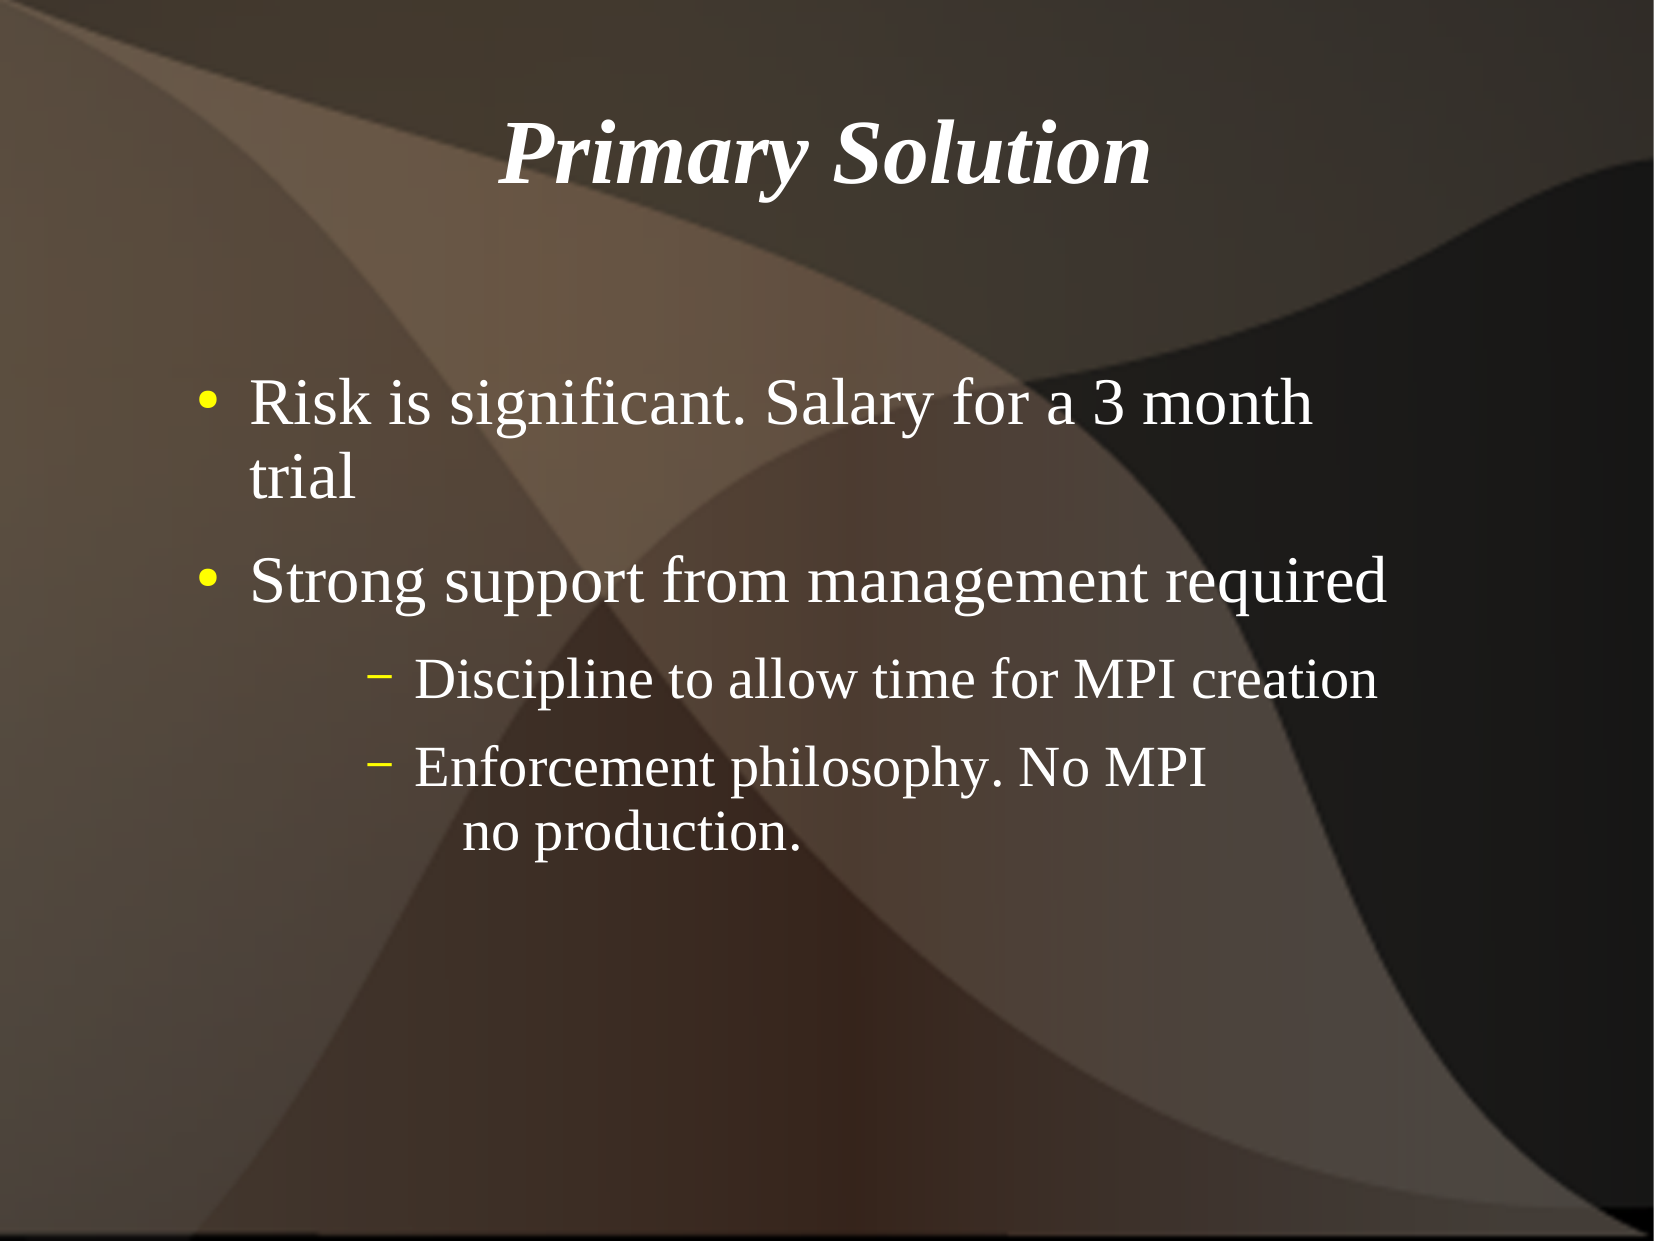

# Primary Solution
Risk is significant. Salary for a 3 month
trial
Strong support from management required
Discipline to allow time for MPI creation
Enforcement philosophy. No MPI
no production.